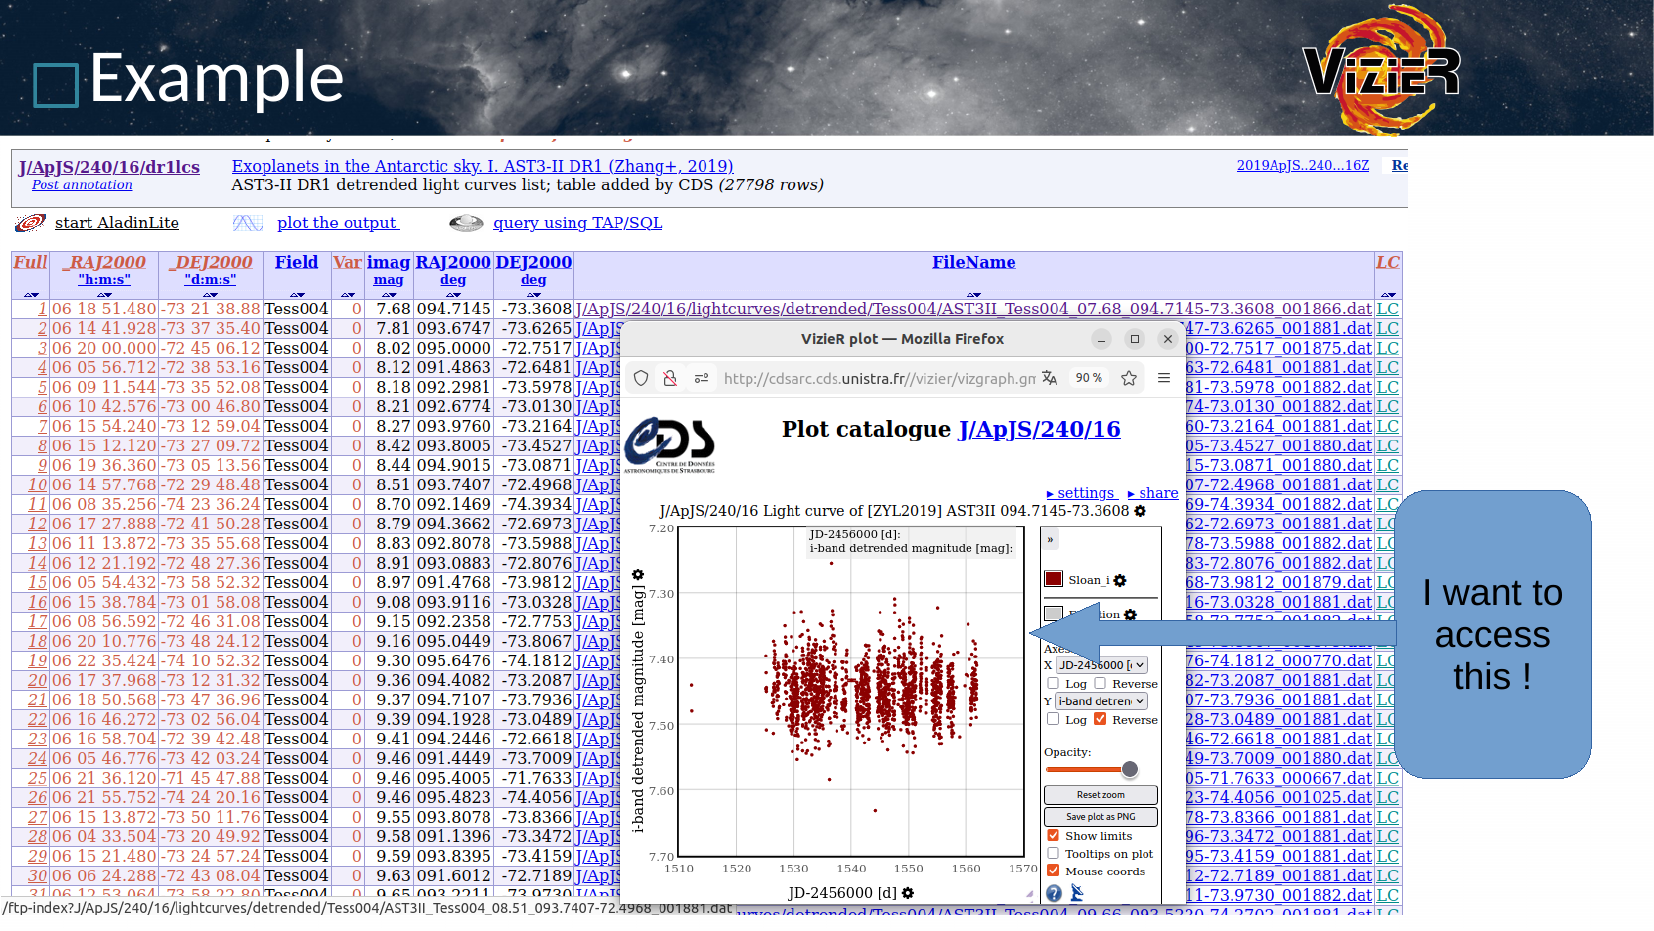

# Example
I want to access this !
IVOA 2024, Malta - DOI status for VizieR catalogue